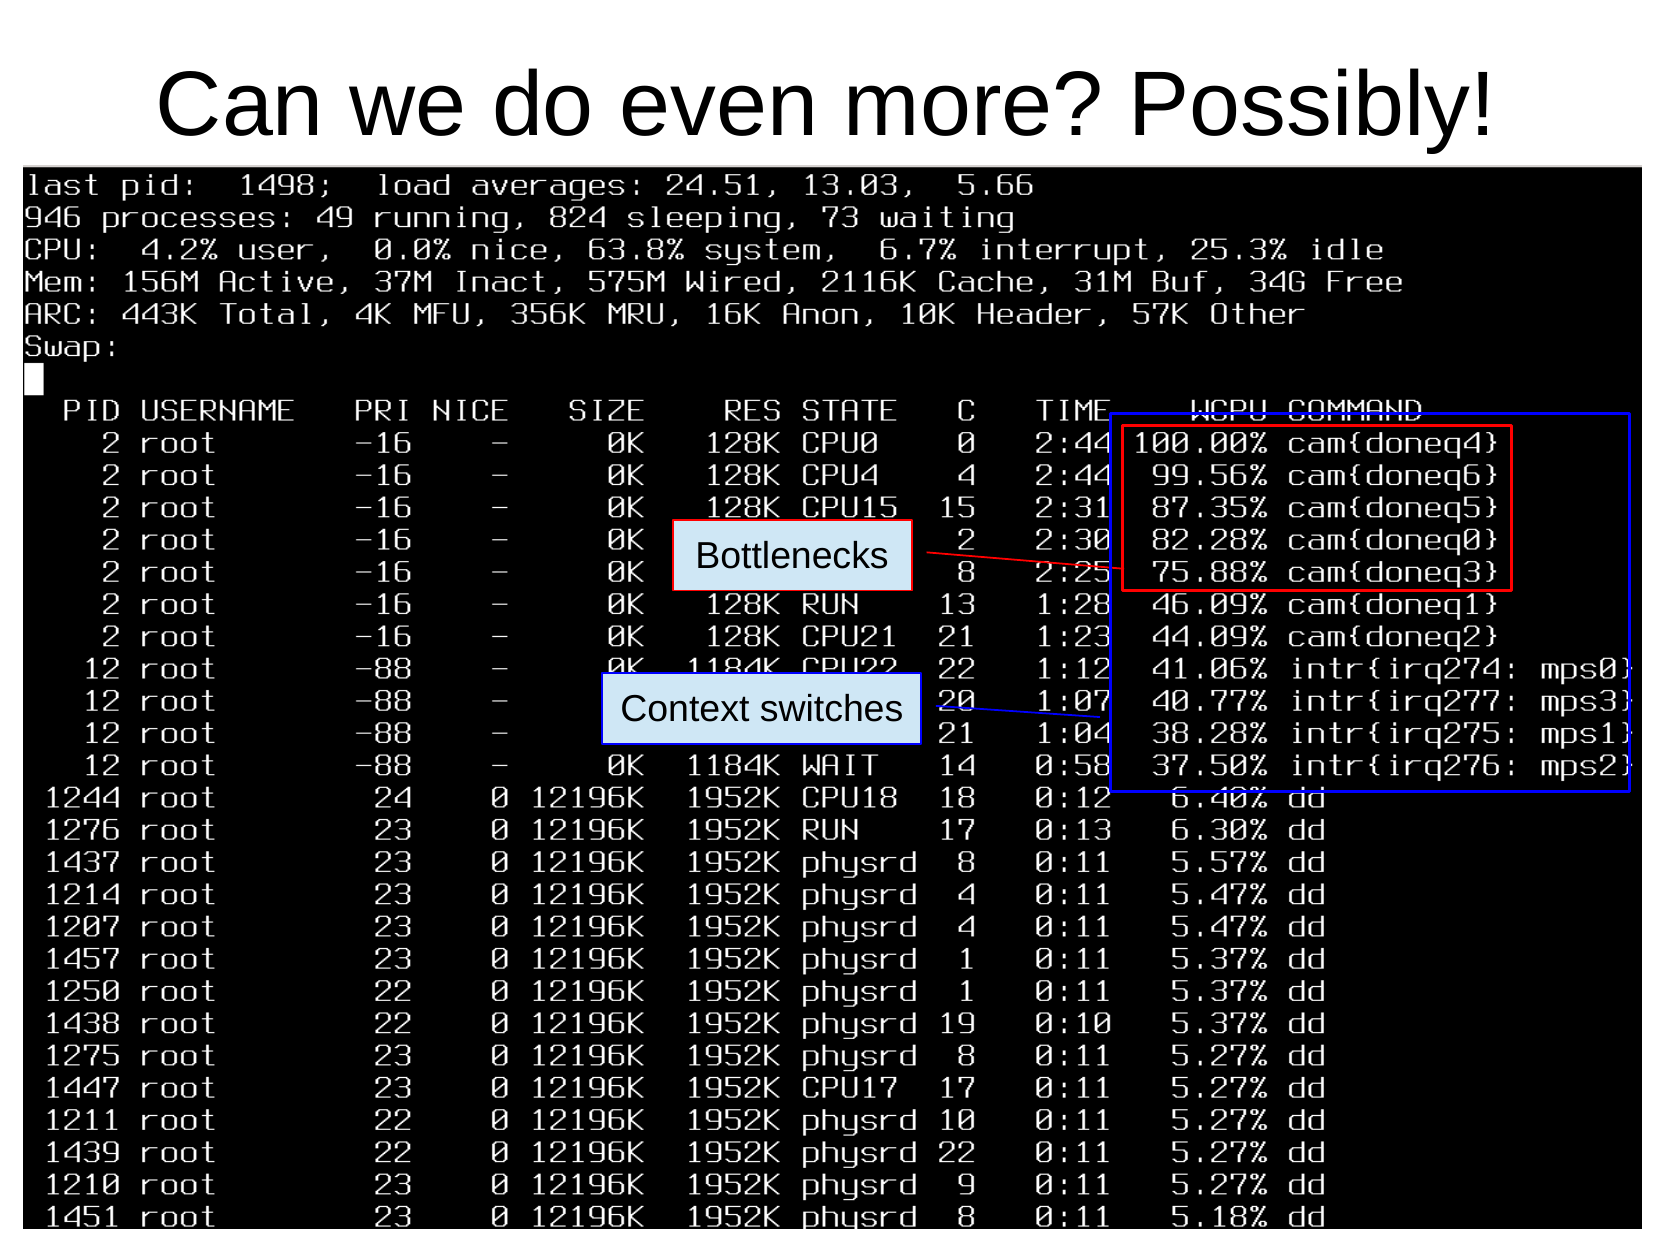

# Can we do even more? Possibly!
Bottlenecks
Context switches